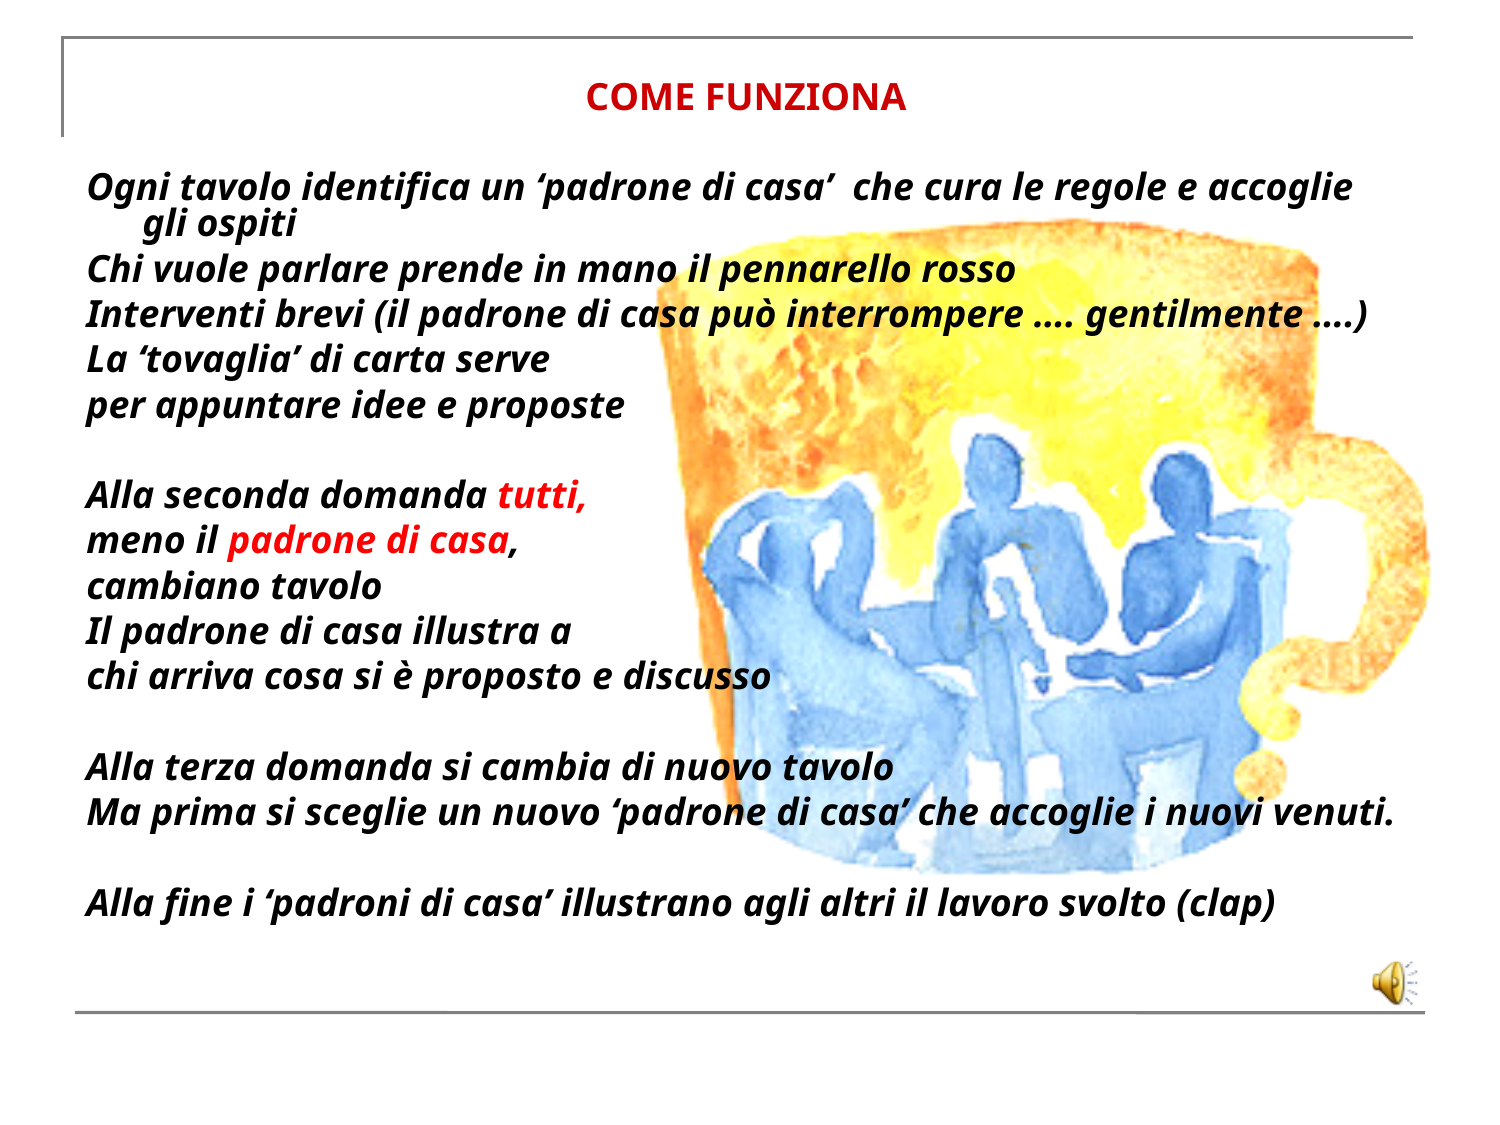

COME FUNZIONA
Ogni tavolo identifica un ‘padrone di casa’ che cura le regole e accoglie gli ospiti
Chi vuole parlare prende in mano il pennarello rosso
Interventi brevi (il padrone di casa può interrompere …. gentilmente ….)
La ‘tovaglia’ di carta serve
per appuntare idee e proposte
Alla seconda domanda tutti,
meno il padrone di casa,
cambiano tavolo
Il padrone di casa illustra a
chi arriva cosa si è proposto e discusso
Alla terza domanda si cambia di nuovo tavolo
Ma prima si sceglie un nuovo ‘padrone di casa’ che accoglie i nuovi venuti.
Alla fine i ‘padroni di casa’ illustrano agli altri il lavoro svolto (clap)